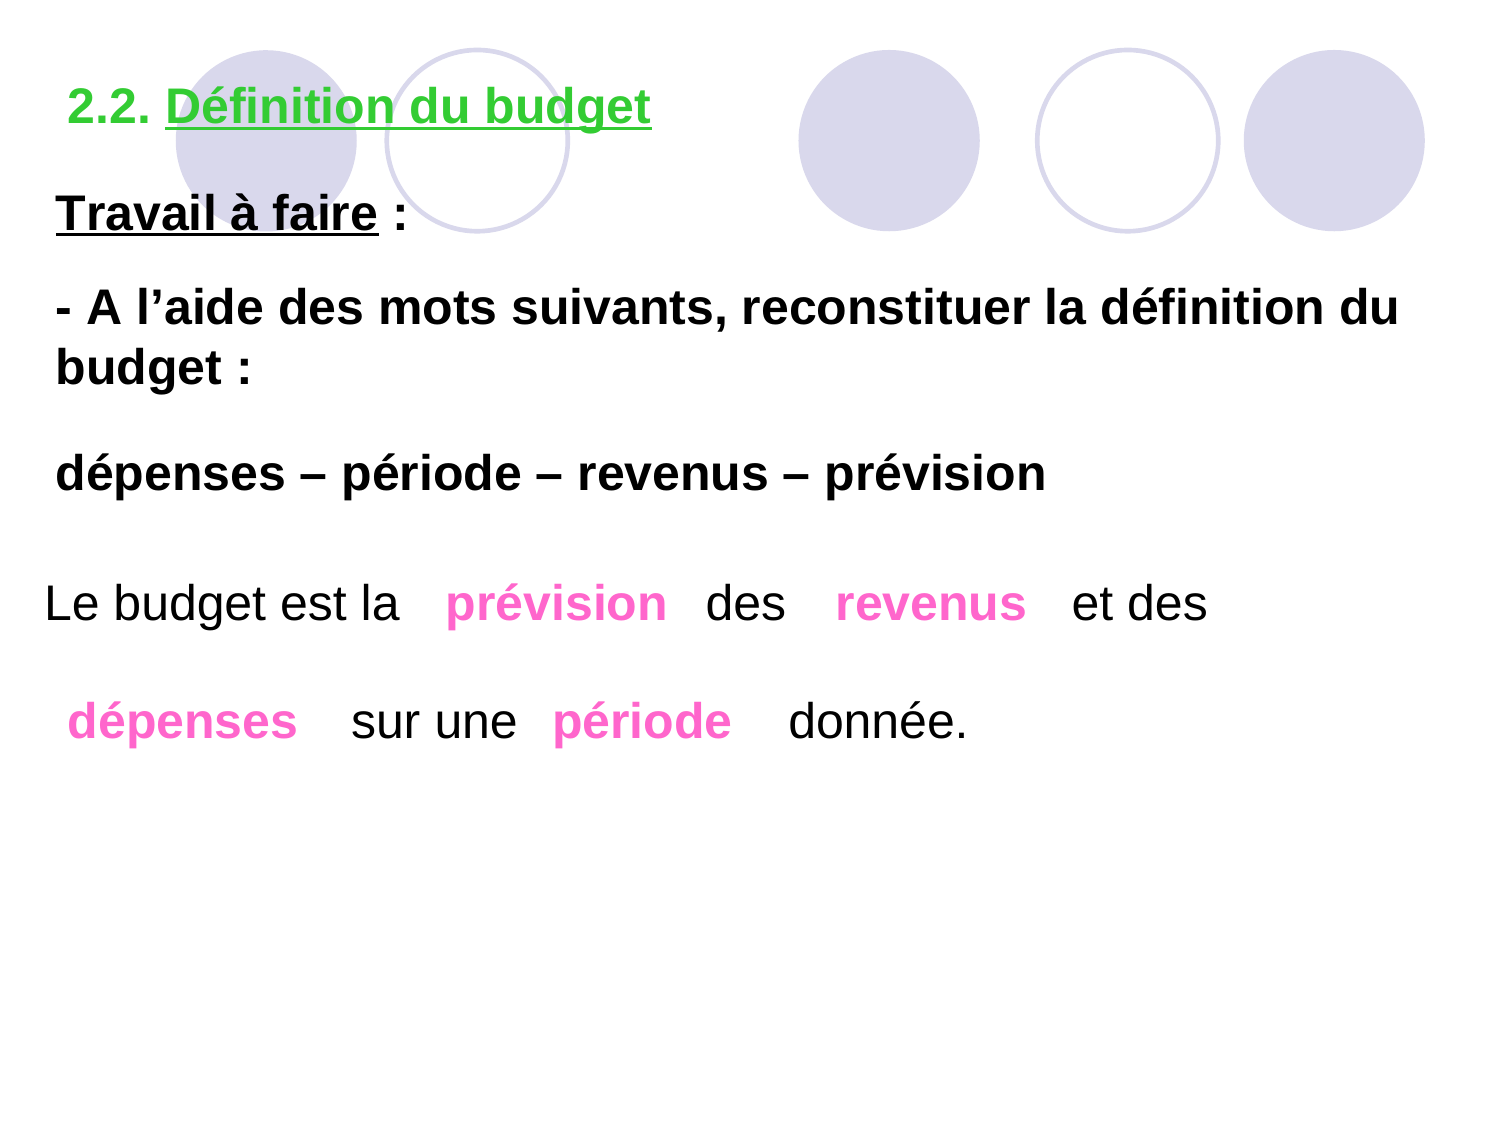

2.2. Définition du budget
Travail à faire :
- A l’aide des mots suivants, reconstituer la définition du budget :
dépenses – période – revenus – prévision
Le budget est la
prévision
des
revenus
et des
dépenses
sur une
période
donnée.